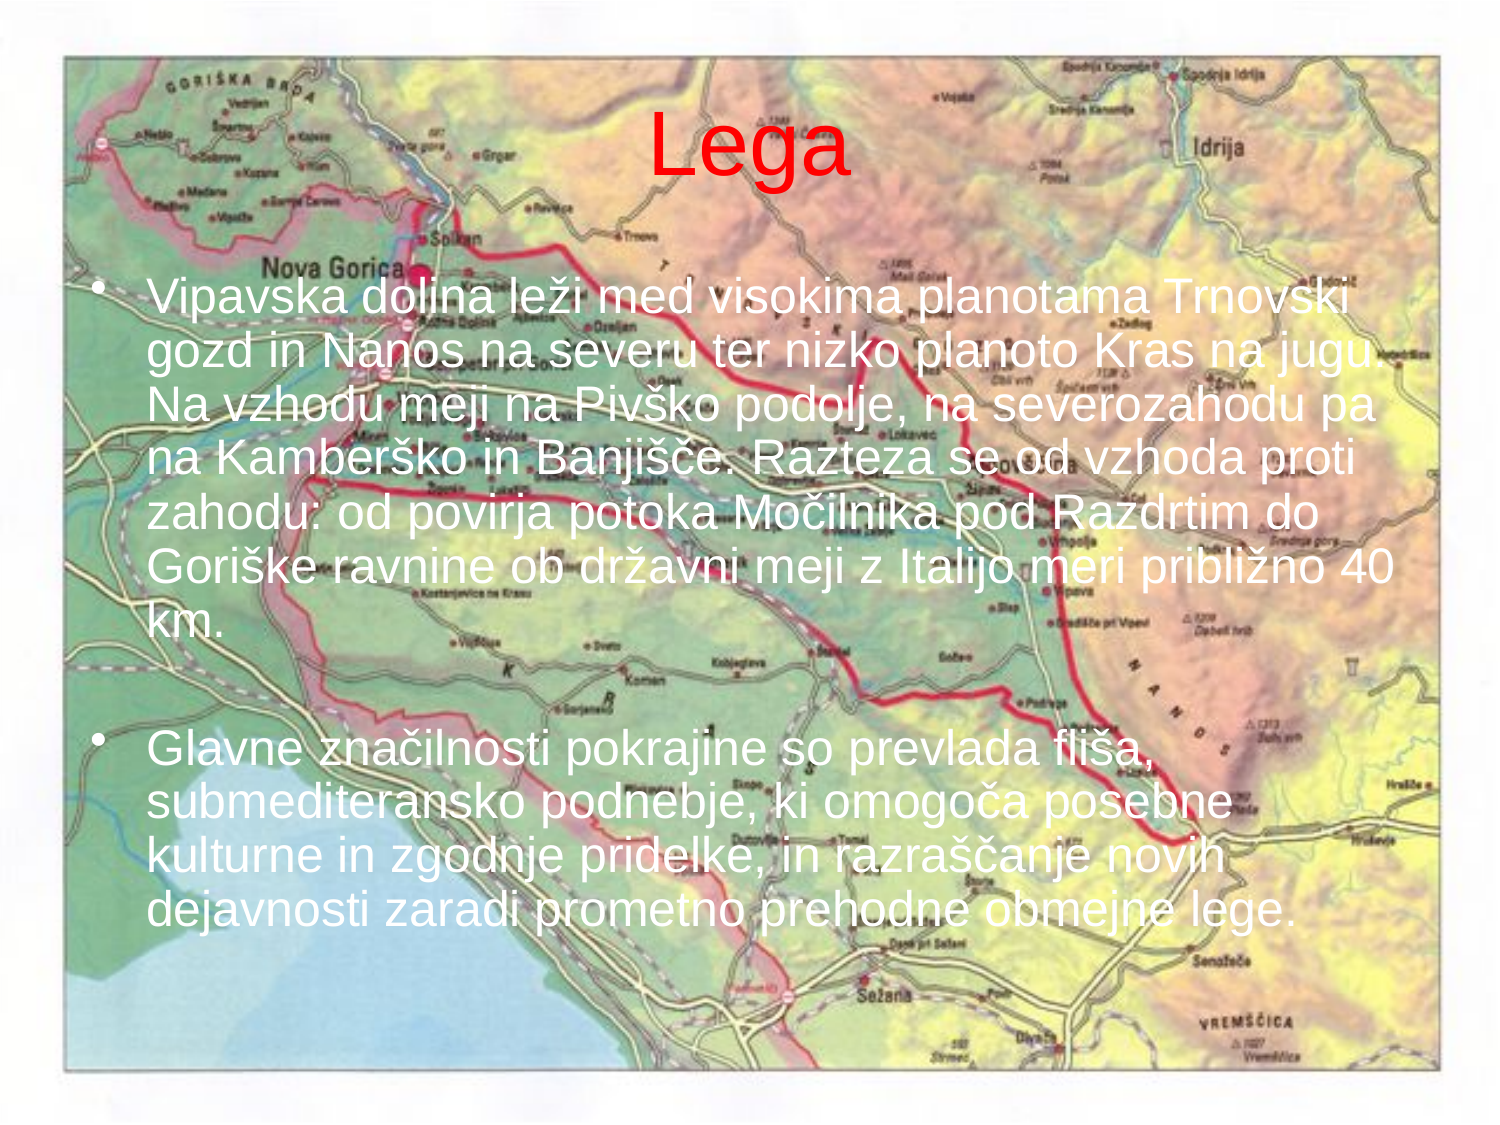

# Lega
Vipavska dolina leži med visokima planotama Trnovski gozd in Nanos na severu ter nizko planoto Kras na jugu. Na vzhodu meji na Pivško podolje, na severozahodu pa na Kamberško in Banjišče. Razteza se od vzhoda proti zahodu: od povirja potoka Močilnika pod Razdrtim do Goriške ravnine ob državni meji z Italijo meri približno 40 km.
Glavne značilnosti pokrajine so prevlada fliša, submediteransko podnebje, ki omogoča posebne kulturne in zgodnje pridelke, in razraščanje novih dejavnosti zaradi prometno prehodne obmejne lege.